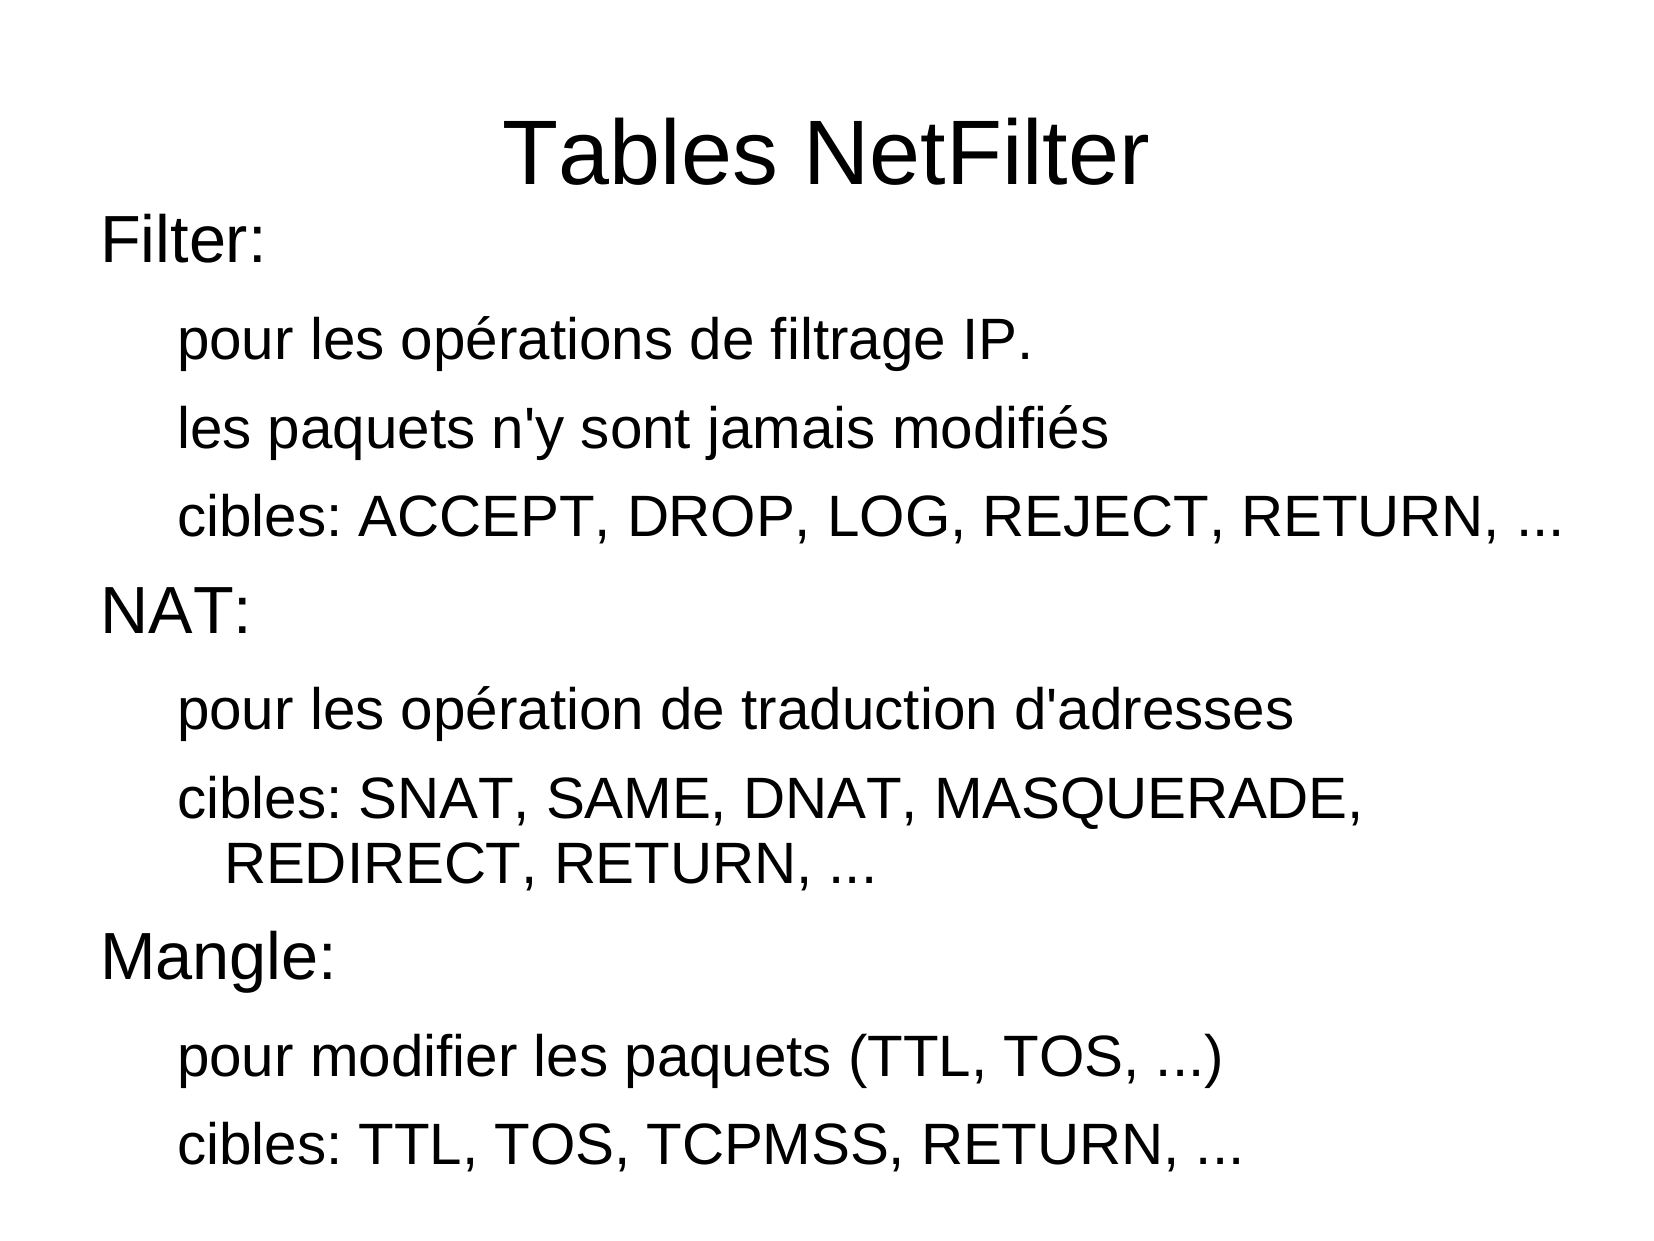

# Tables NetFilter
Filter:
pour les opérations de filtrage IP.
les paquets n'y sont jamais modifiés
cibles: ACCEPT, DROP, LOG, REJECT, RETURN, ...
NAT:
pour les opération de traduction d'adresses
cibles: SNAT, SAME, DNAT, MASQUERADE, REDIRECT, RETURN, ...
Mangle:
pour modifier les paquets (TTL, TOS, ...)
cibles: TTL, TOS, TCPMSS, RETURN, ...